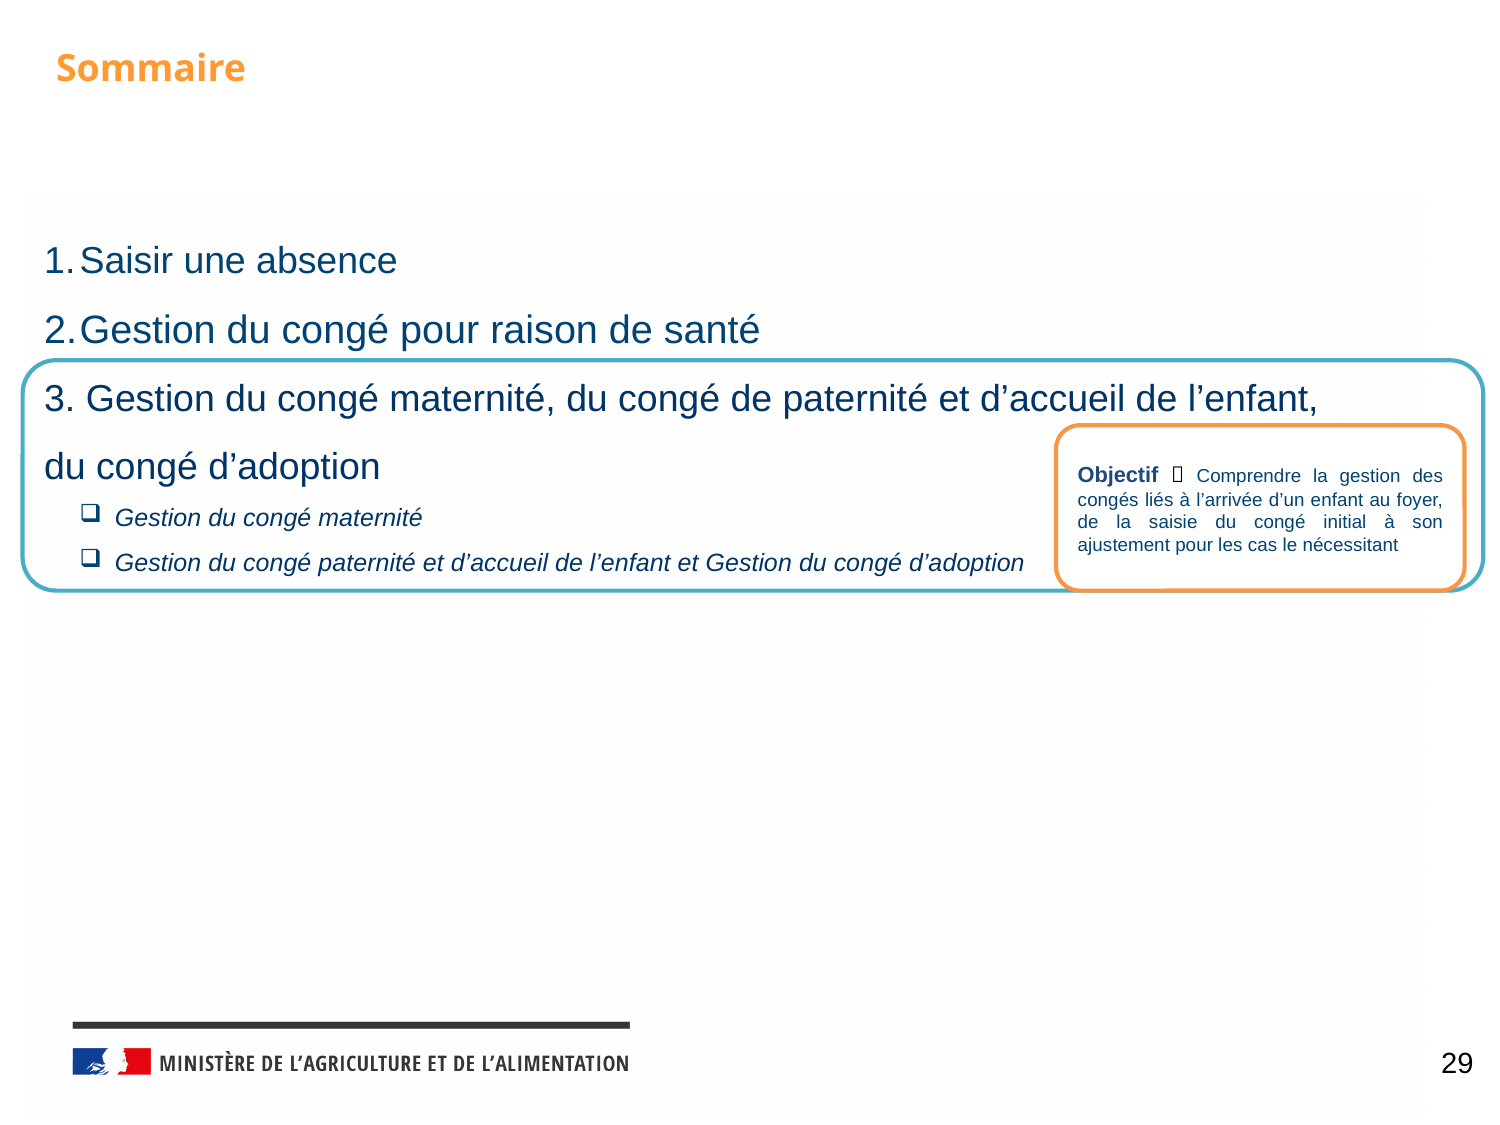

Sommaire
Saisir une absence
Gestion du congé pour raison de santé
3. Gestion du congé maternité, du congé de paternité et d’accueil de l’enfant, du congé d’adoption
Gestion du congé maternité
Gestion du congé paternité et d’accueil de l’enfant et Gestion du congé d’adoption
Objectif  Comprendre la gestion des congés liés à l’arrivée d’un enfant au foyer, de la saisie du congé initial à son ajustement pour les cas le nécessitant